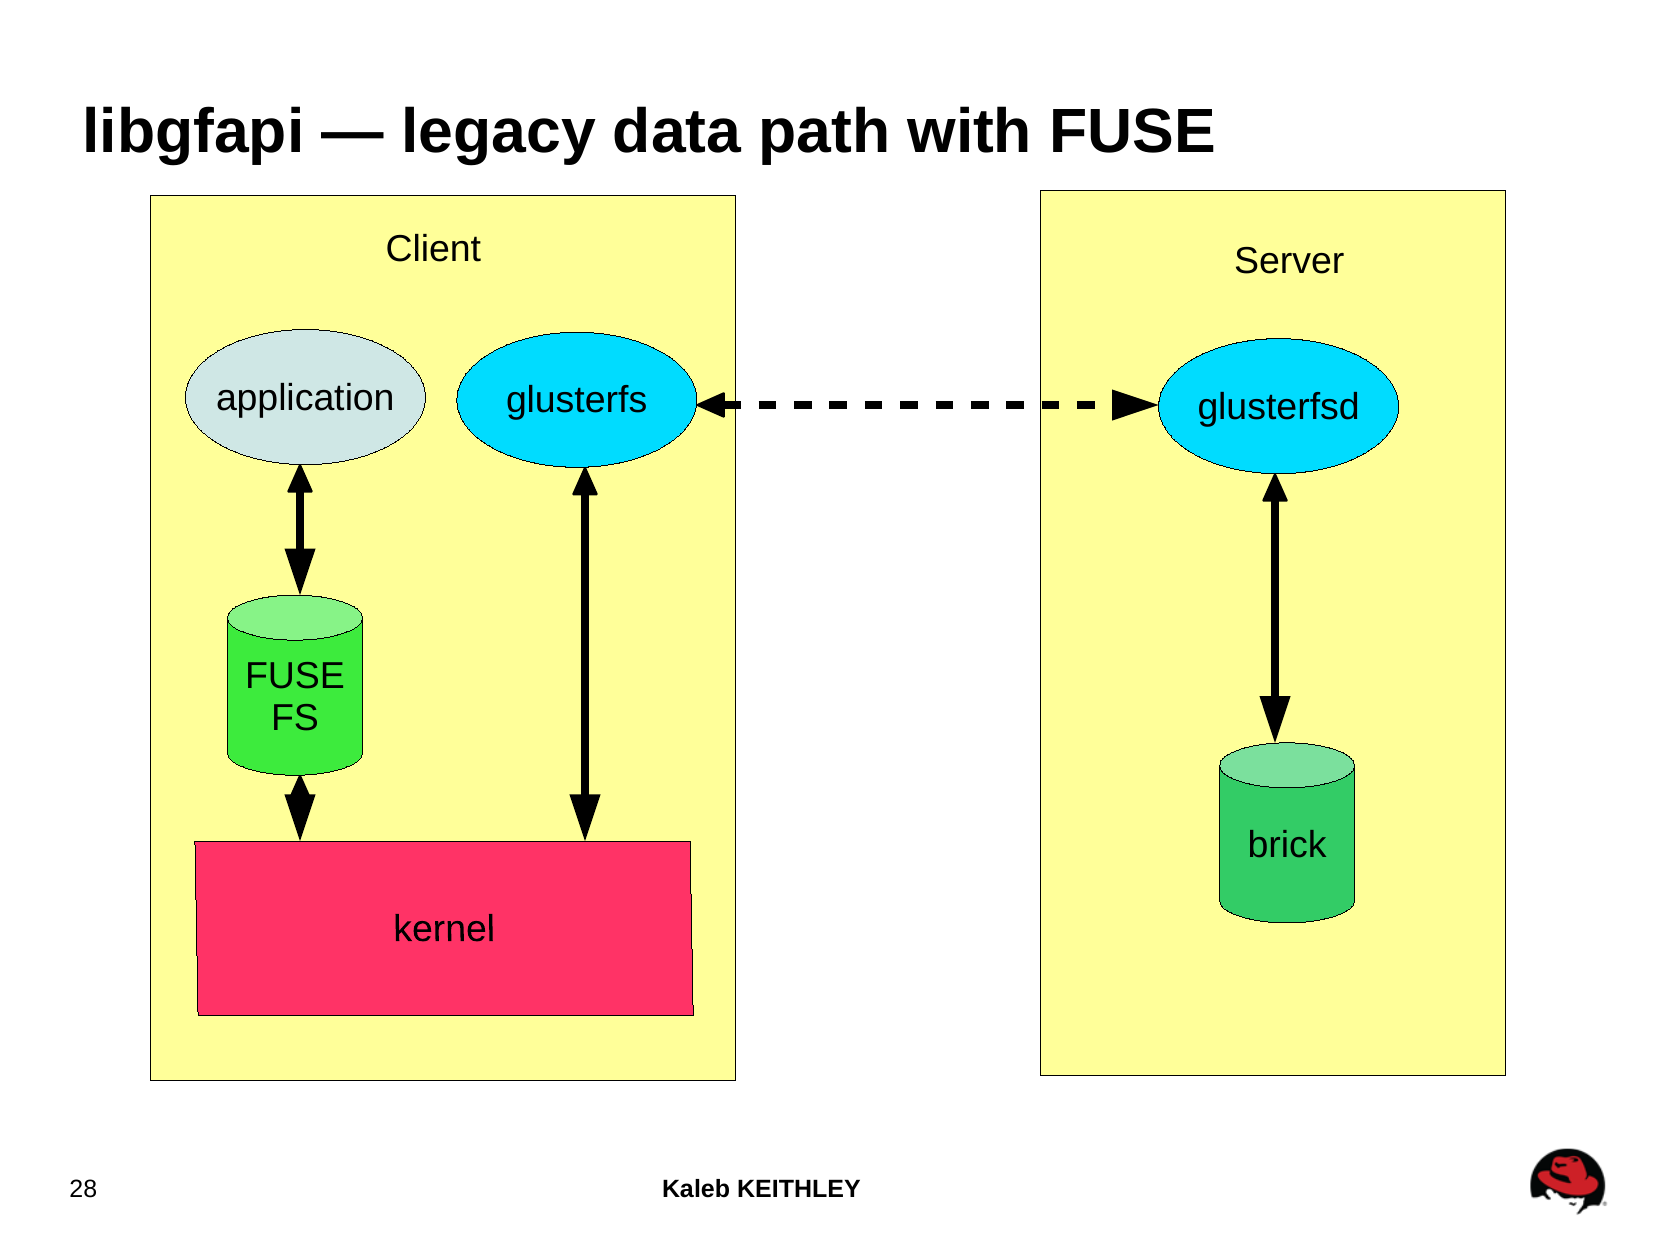

# libgfapi — legacy data path with FUSE
Client
Server
application
glusterfs
glusterfsd
FUSE
FS
brick
kernel